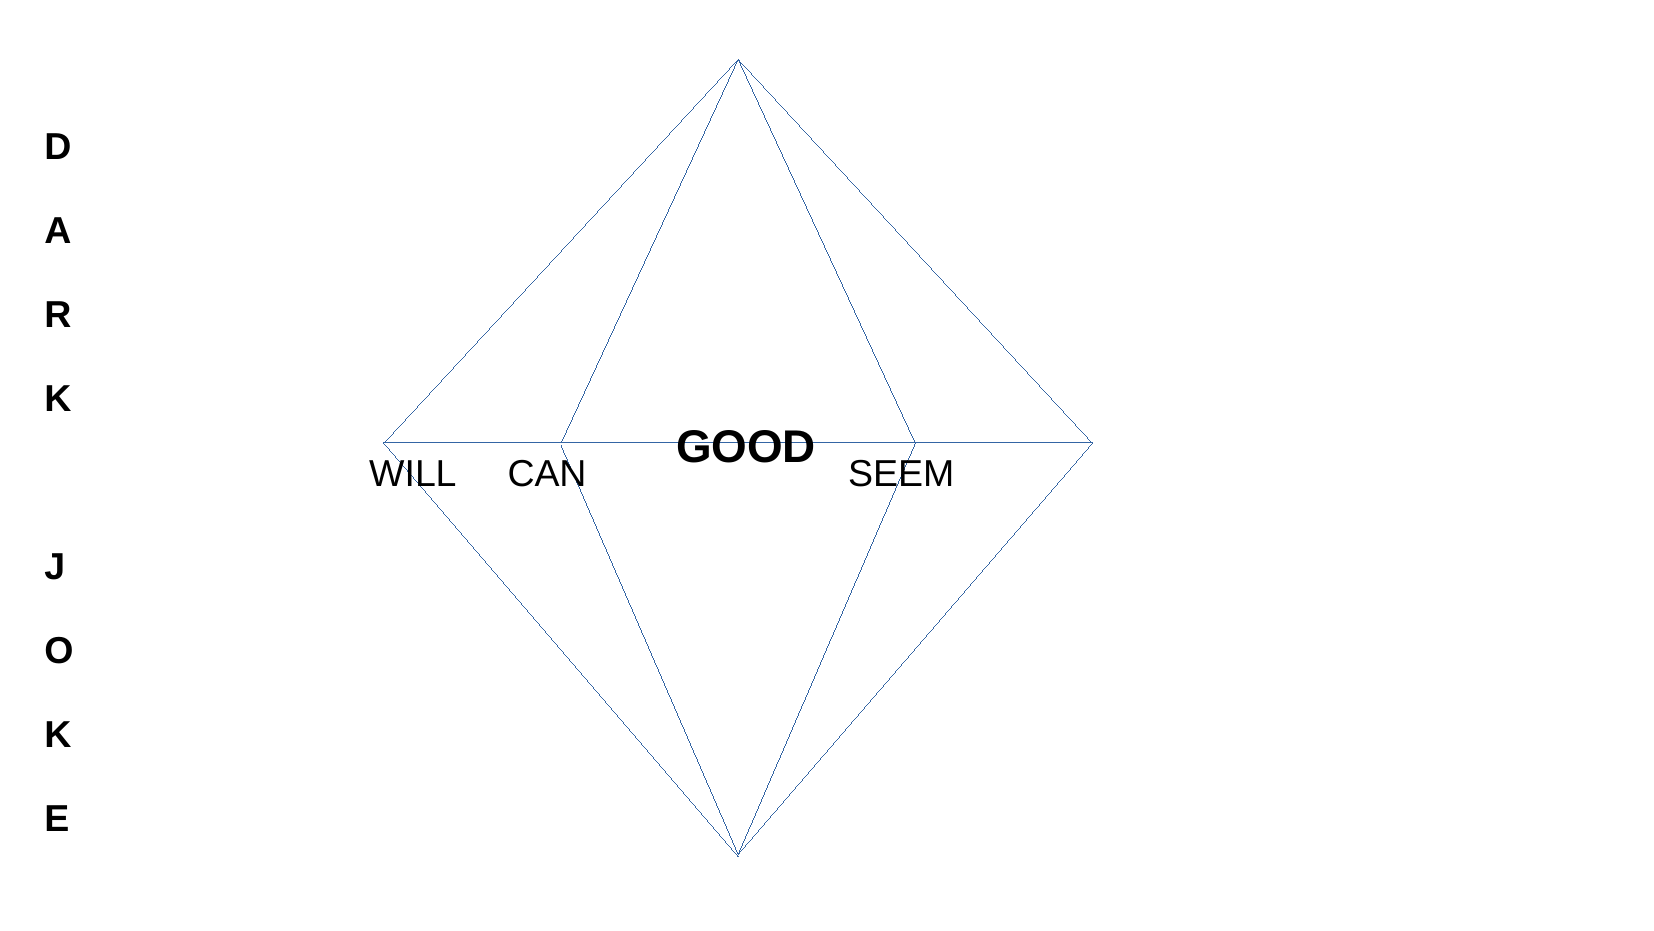

D A R K
 J O K E
GOOD
WILL CAN SEEM